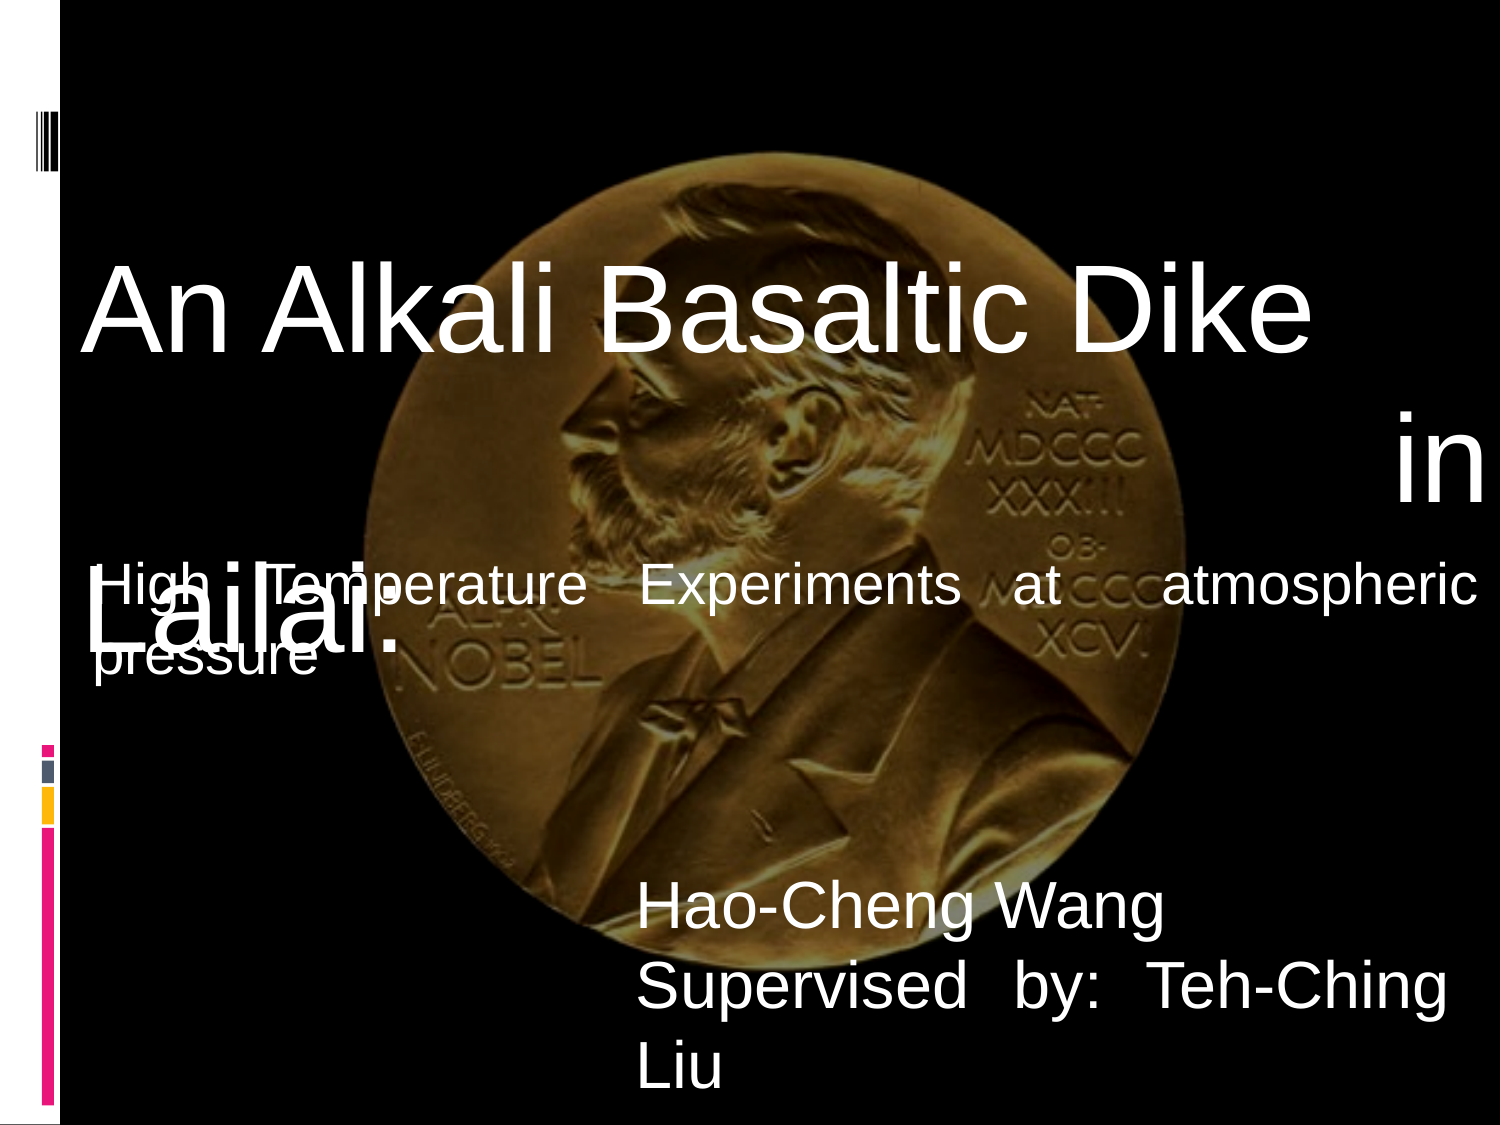

An Alkali Basaltic Dike
 in Lailai:
High Temperature Experiments at atmospheric pressure
Hao-Cheng Wang
Supervised by: Teh-Ching Liu